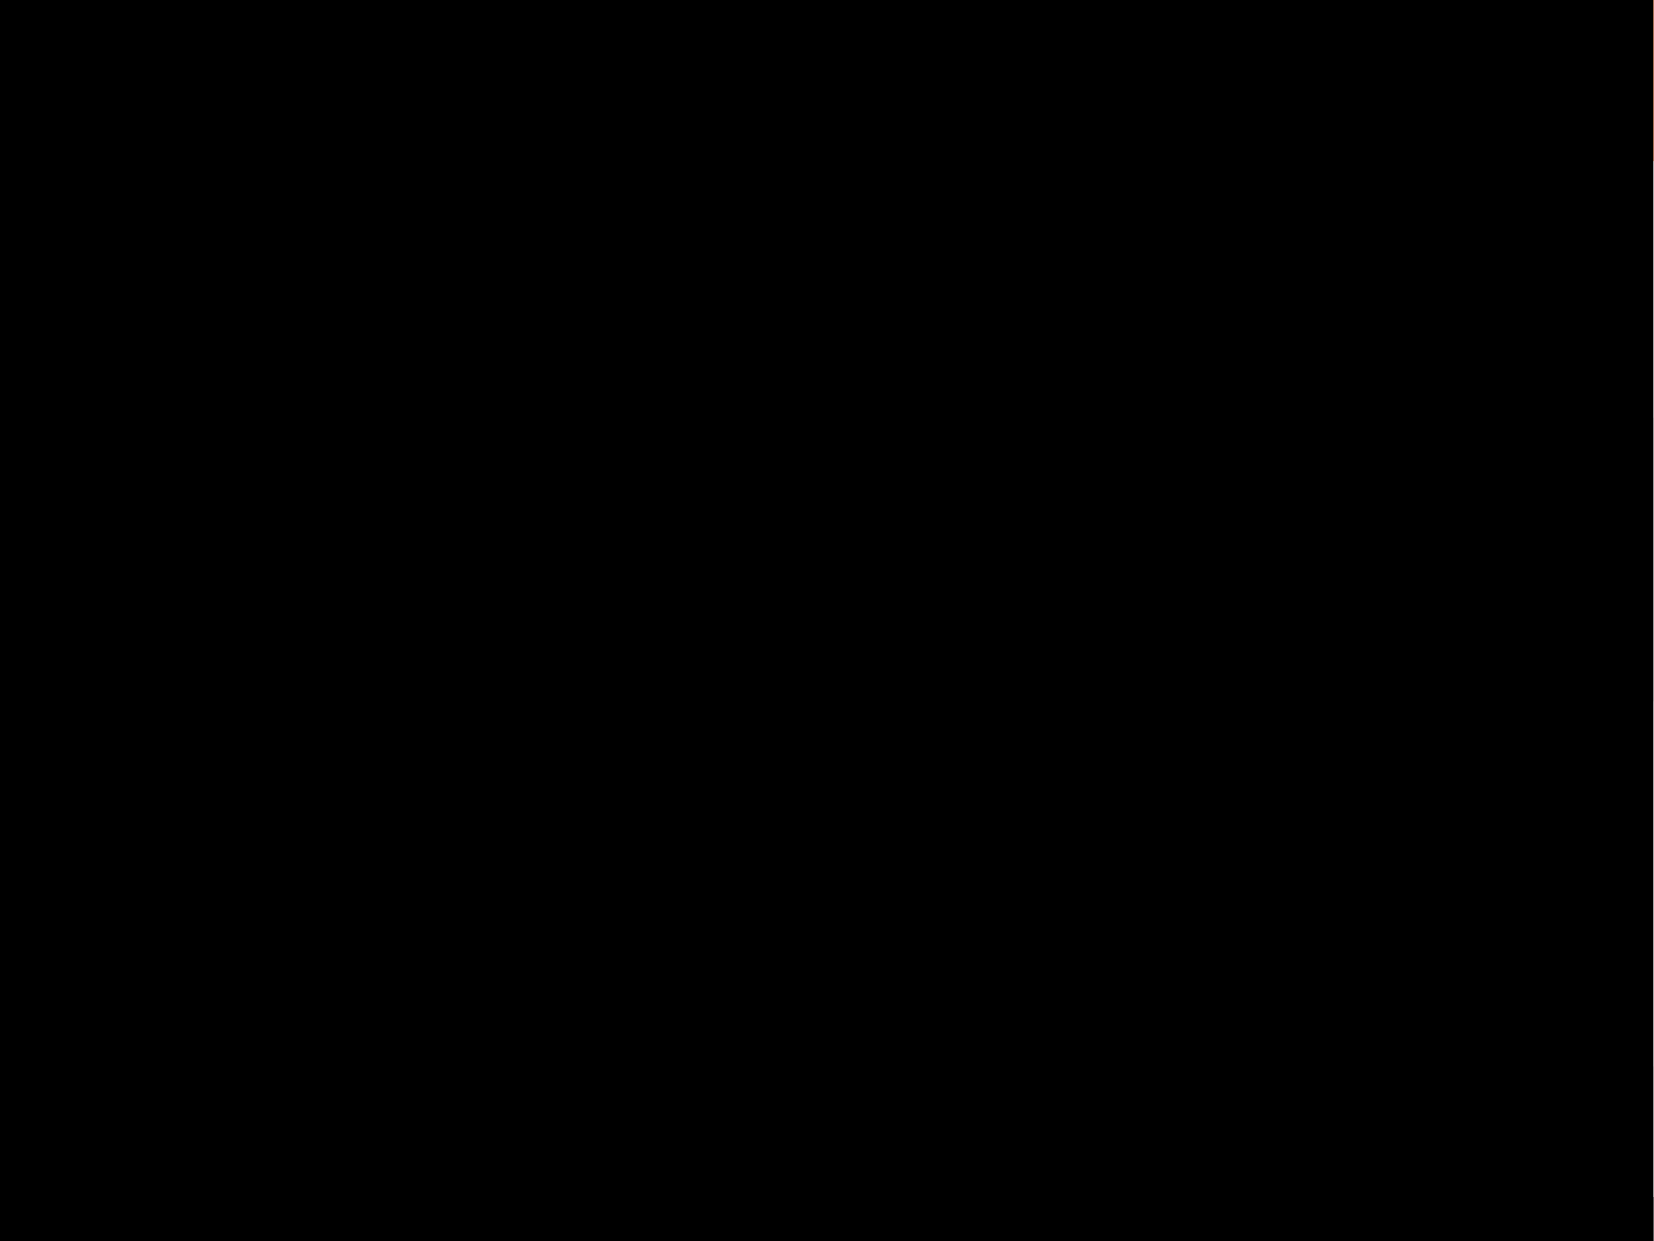

Sichtbarkeit
# Zugriff auf public Attribute
Wir verlassen uns darauf, dass alles gut gehen wird:
Box schwarzesLoch = new Box();
schwarzesLoch.volum = -42;